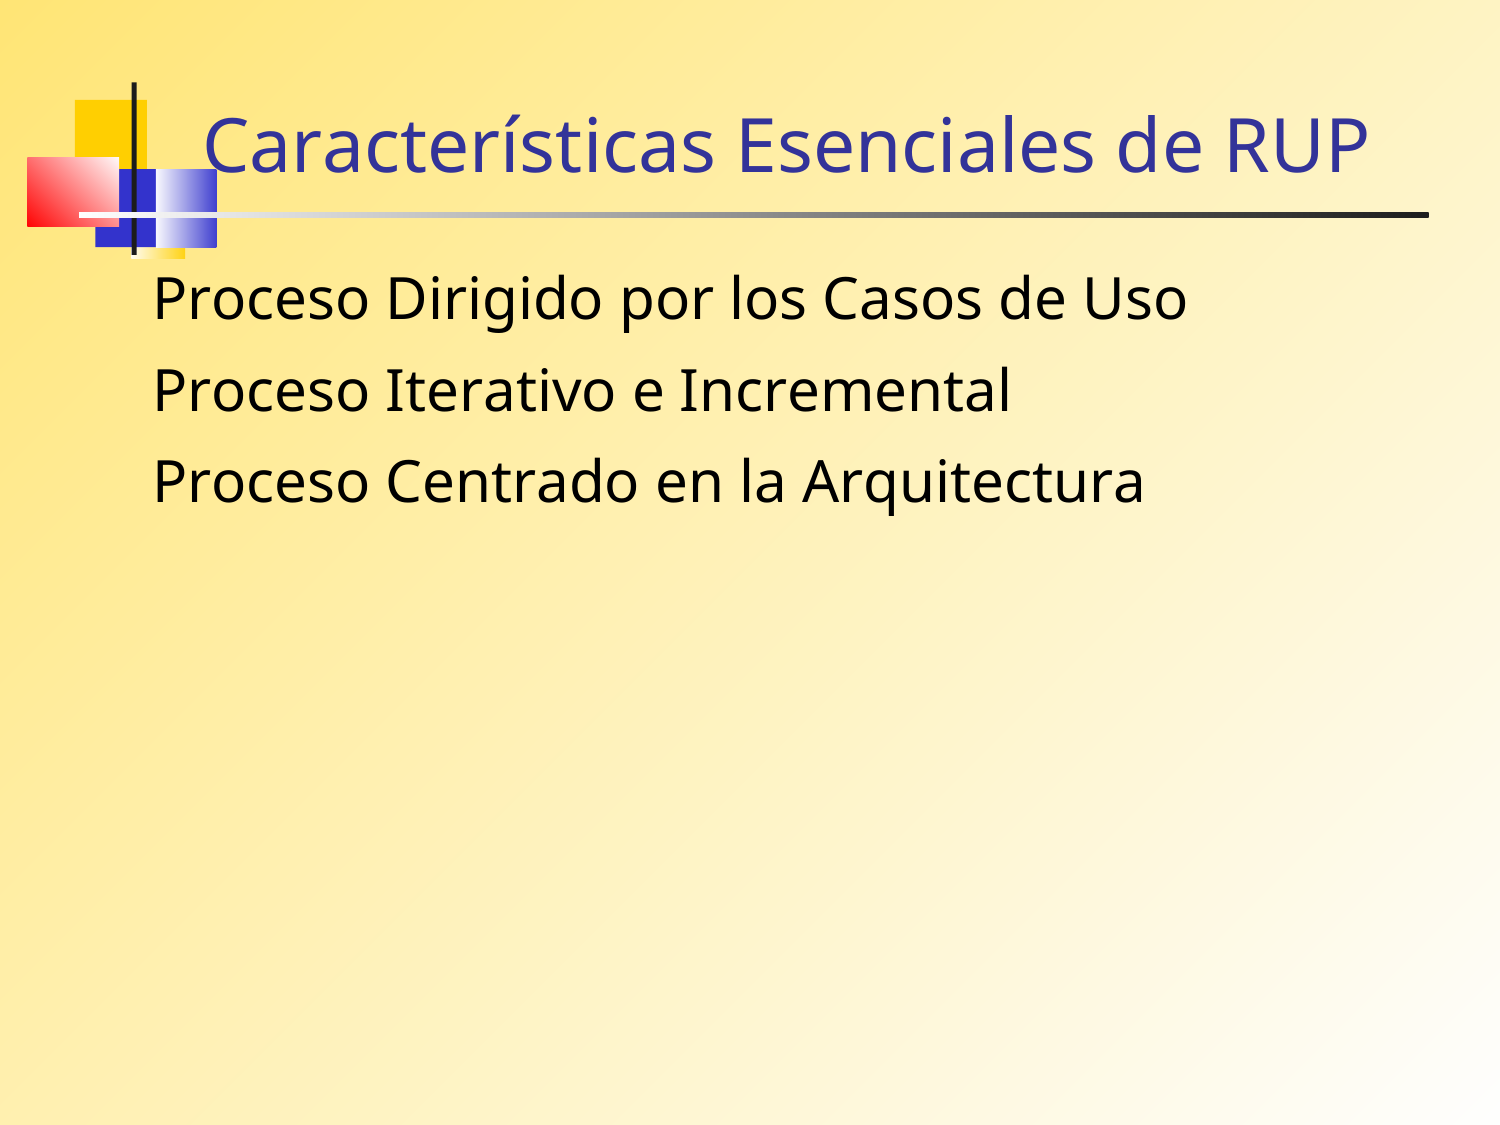

# Características Esenciales de RUP
Proceso Dirigido por los Casos de Uso
Proceso Iterativo e Incremental
Proceso Centrado en la Arquitectura